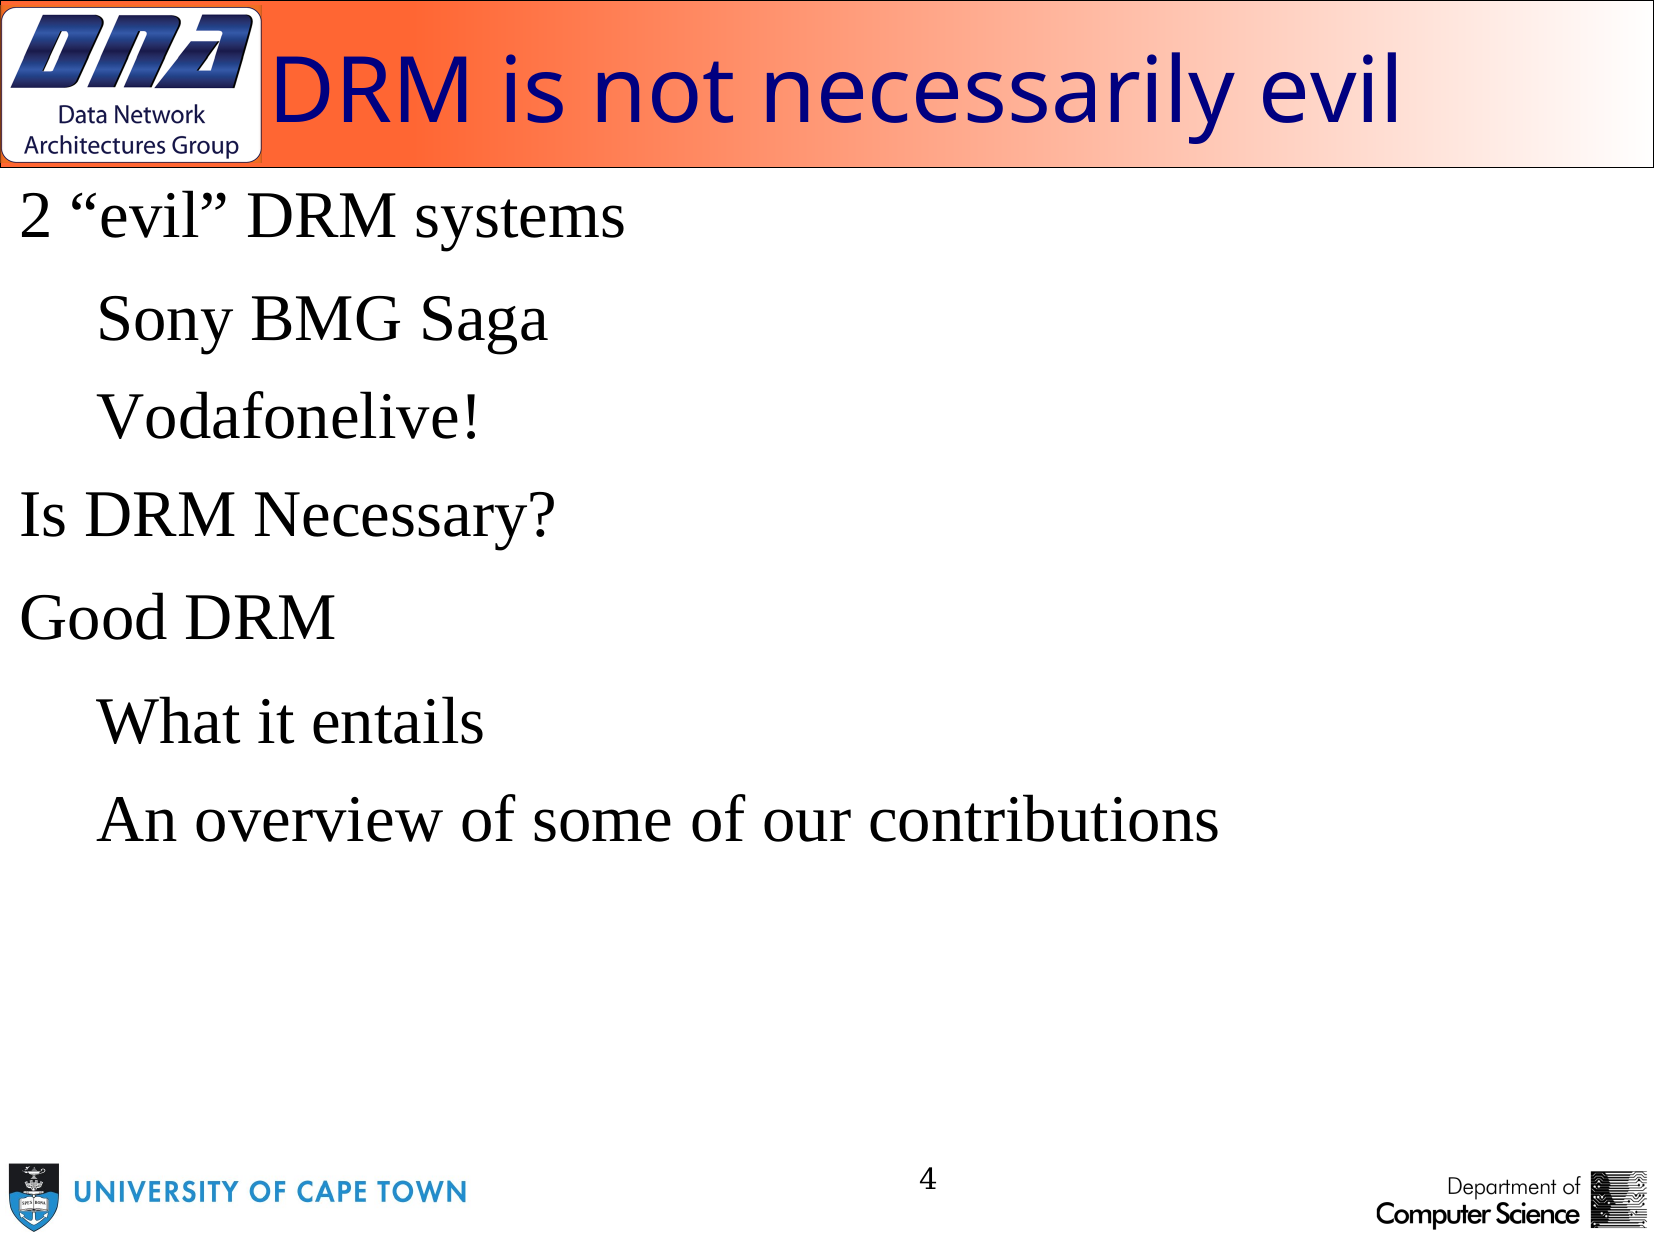

# DRM is not necessarily evil
2 “evil” DRM systems
Sony BMG Saga
Vodafonelive!
Is DRM Necessary?
Good DRM
What it entails
An overview of some of our contributions
4